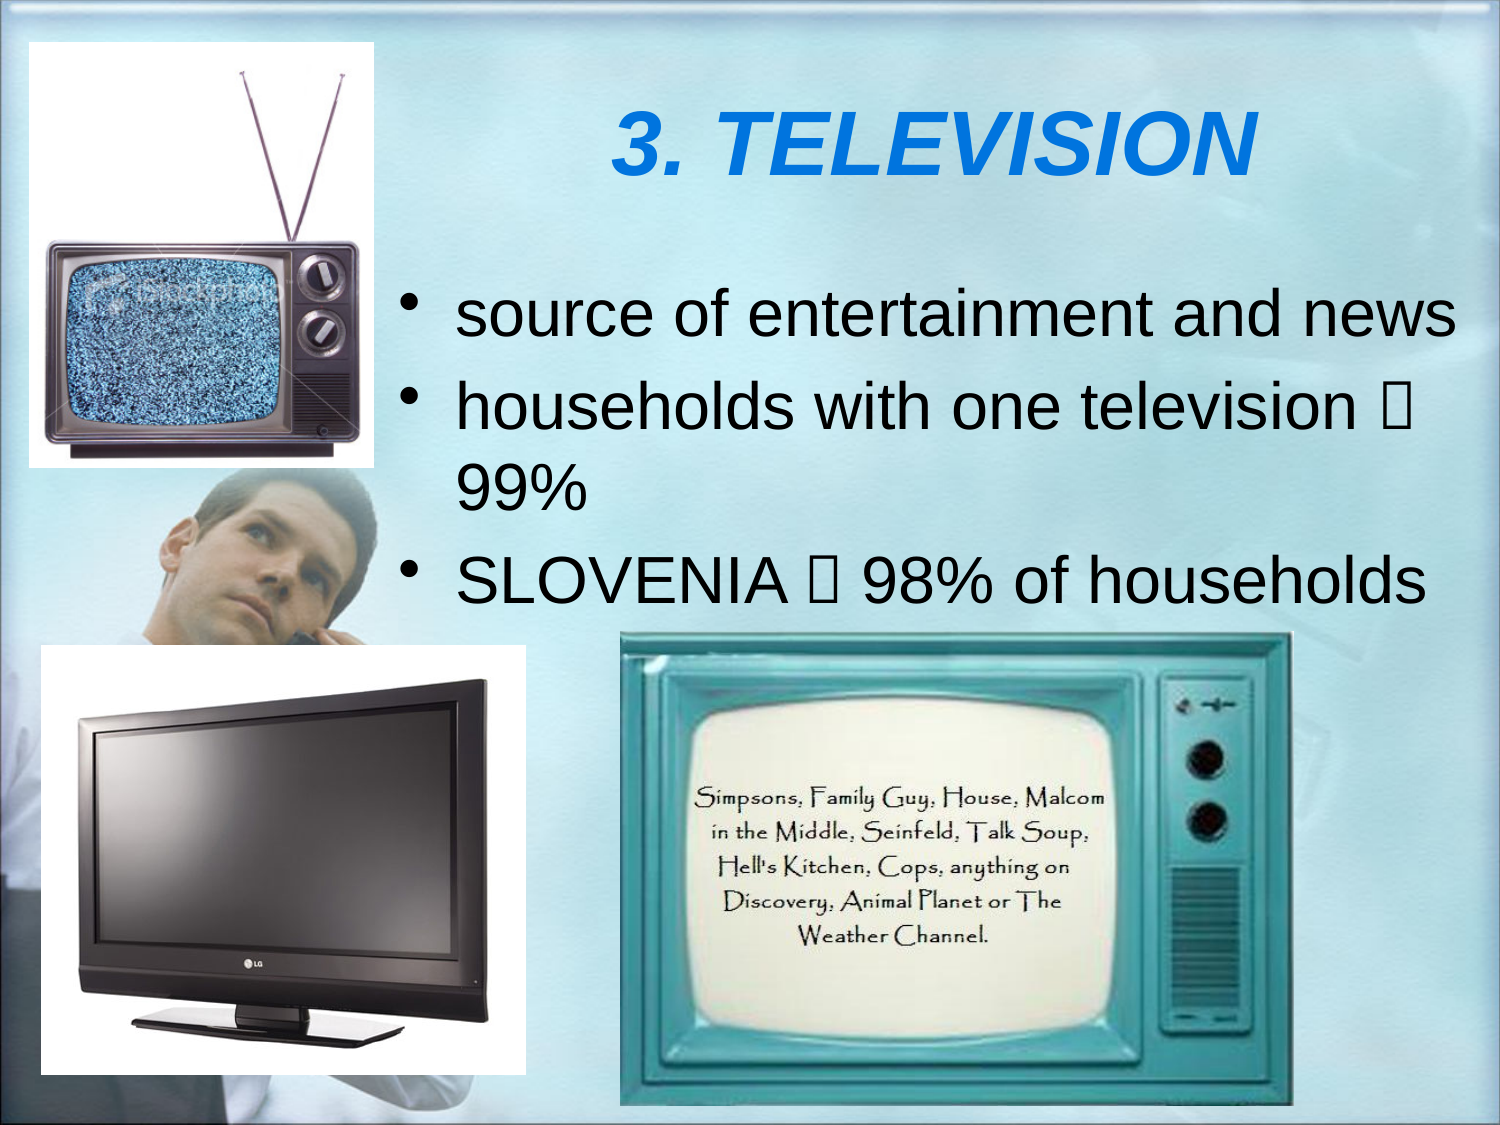

# 3. TELEVISION
source of entertainment and news
households with one television  99%
SLOVENIA  98% of households